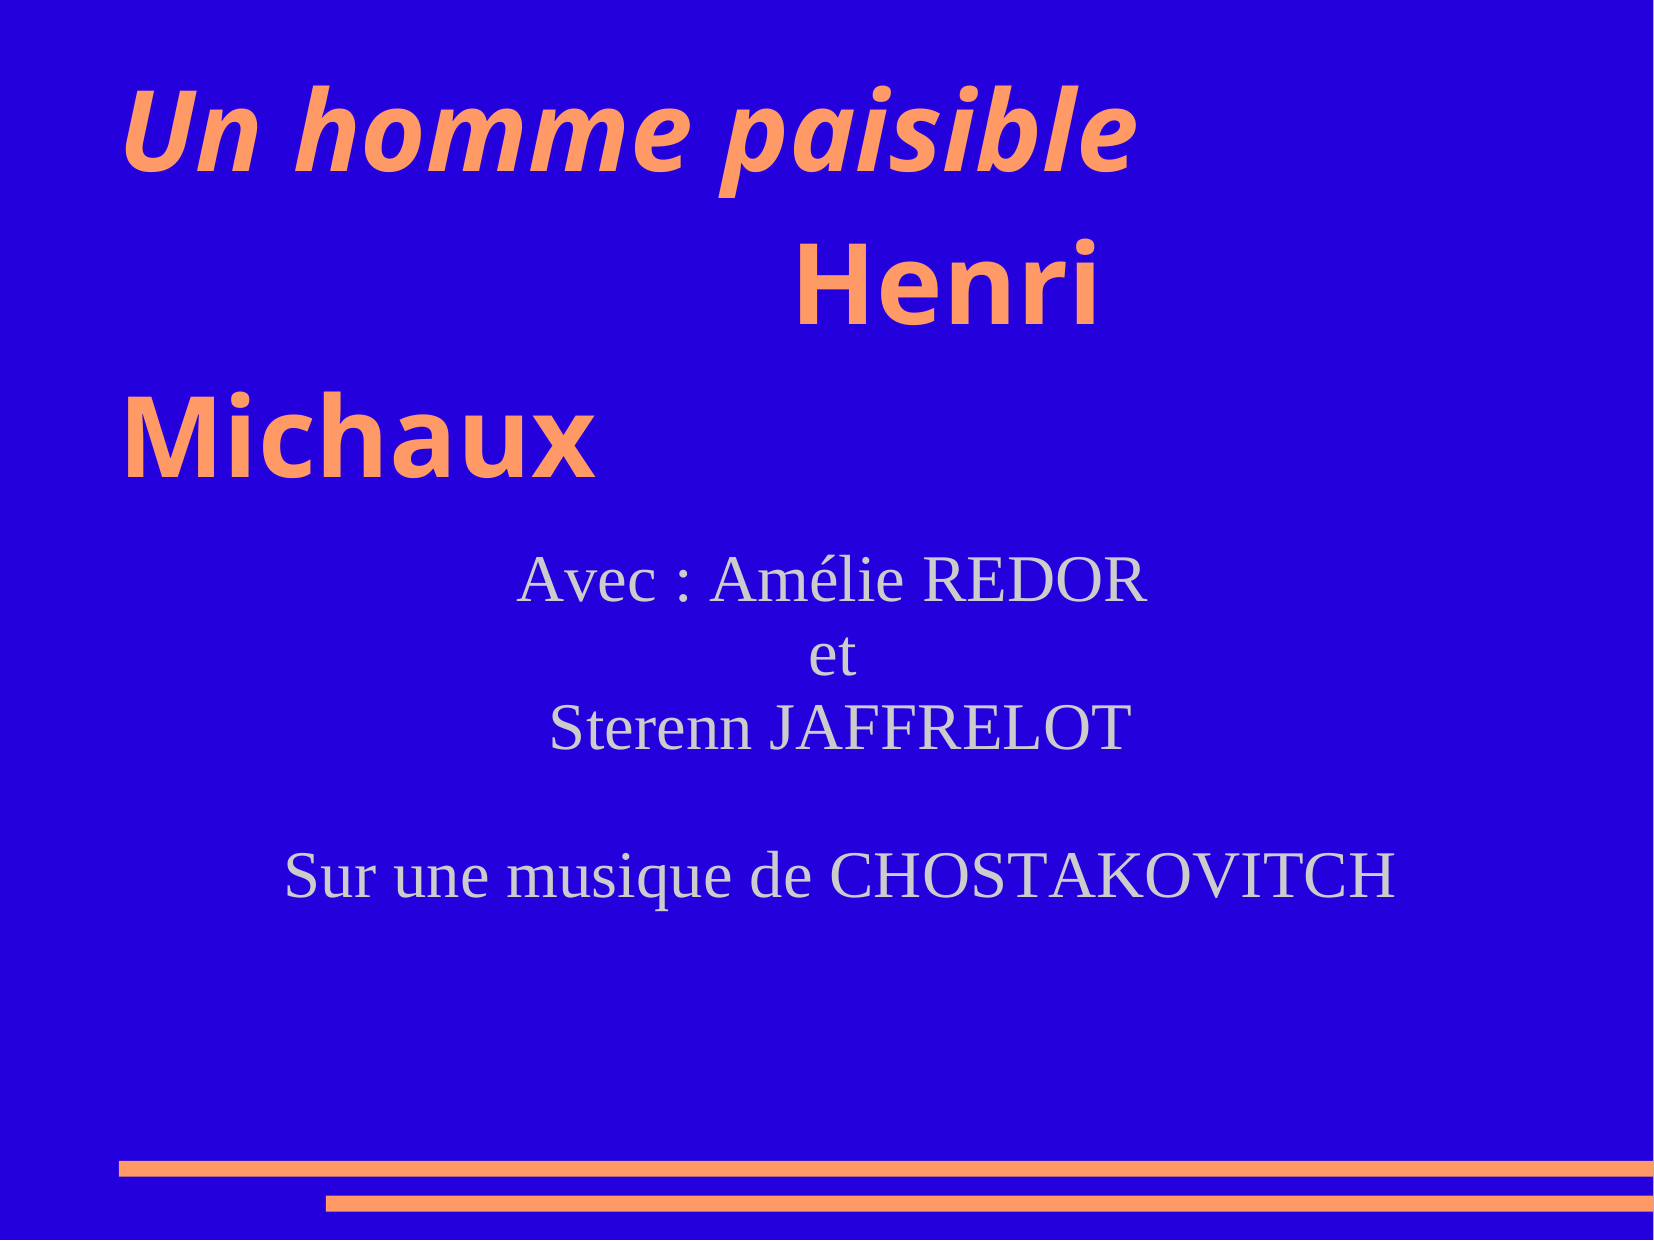

# Un homme paisible Henri Michaux
Avec : Amélie REDOR
et
Sterenn JAFFRELOT
Sur une musique de CHOSTAKOVITCH